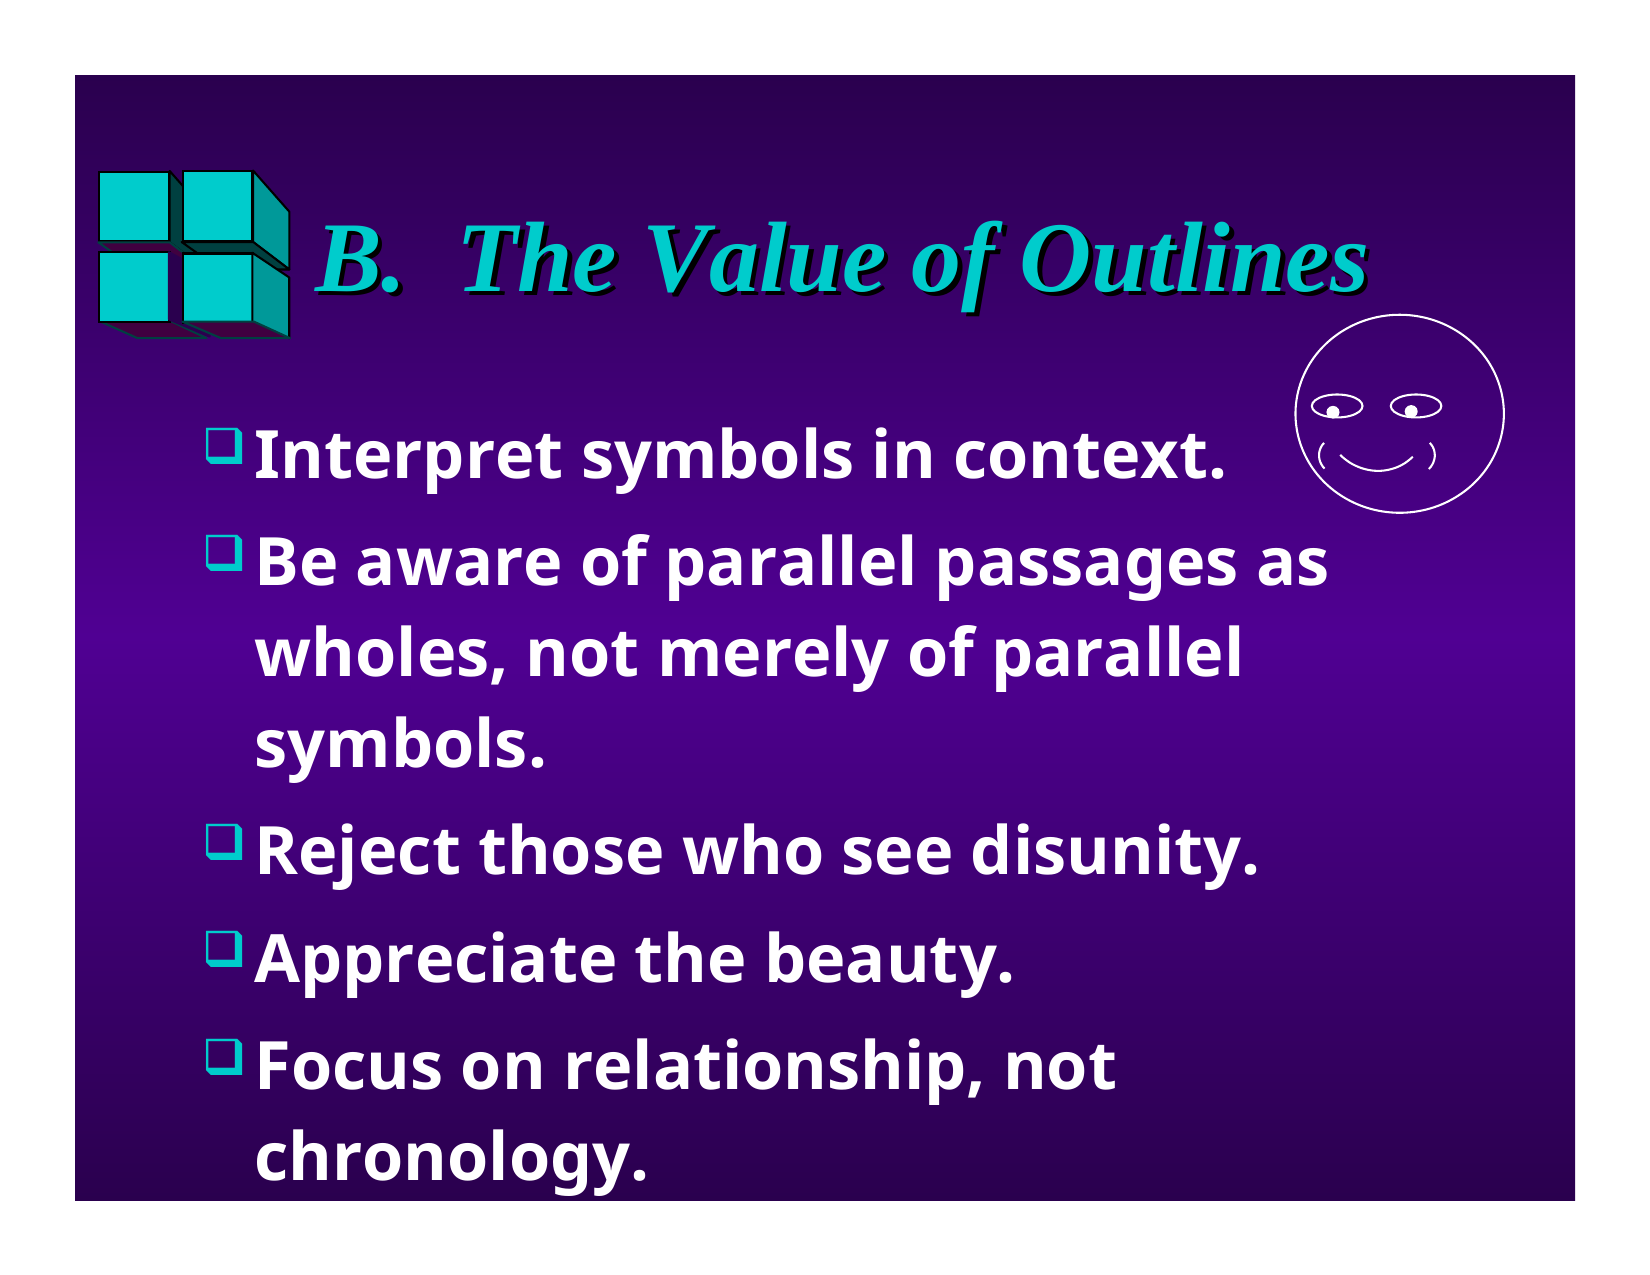

# B. The Value of Outlines
Interpret symbols in context.
Be aware of parallel passages as wholes, not merely of parallel symbols.
Reject those who see disunity.
Appreciate the beauty.
Focus on relationship, not chronology.